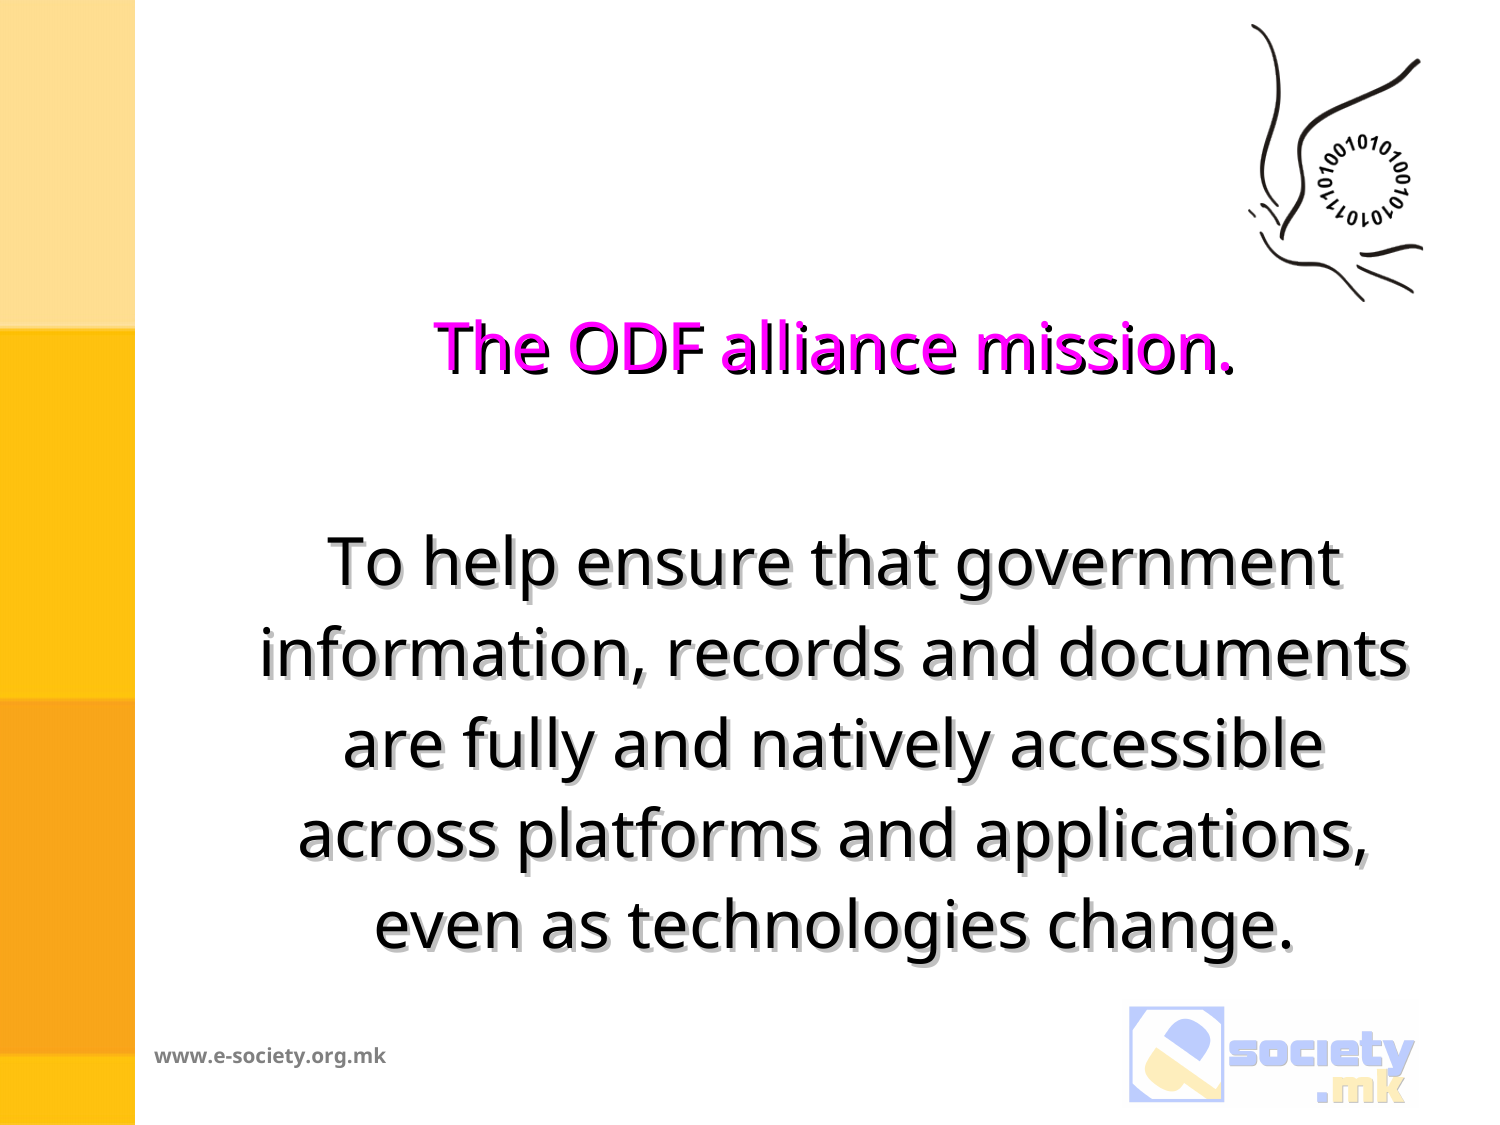

#
The ODF alliance mission.
To help ensure that government information, records and documents are fully and natively accessible across platforms and applications, even as technologies change.